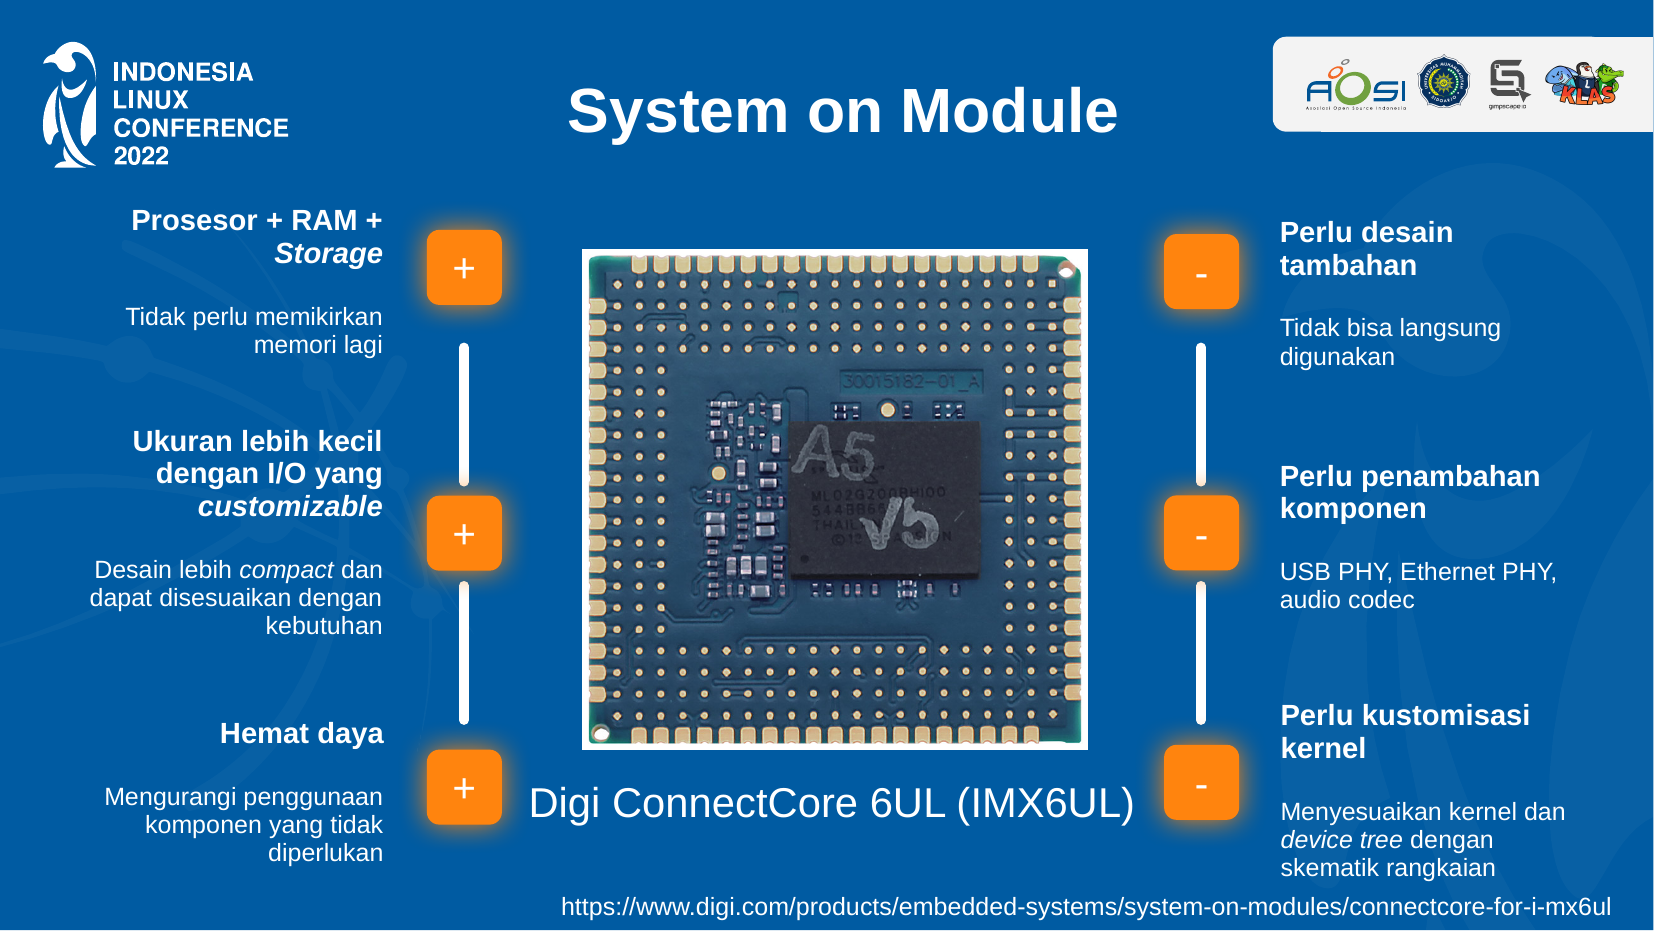

# System on Module
Prosesor + RAM + Storage
Tidak perlu memikirkan memori lagi
Perlu desain tambahan
Tidak bisa langsung digunakan
+
-
Ukuran lebih kecil dengan I/O yang customizable
Desain lebih compact dan dapat disesuaikan dengan kebutuhan
Perlu penambahan komponen
USB PHY, Ethernet PHY, audio codec
-
+
Perlu kustomisasi kernel
Menyesuaikan kernel dan device tree dengan skematik rangkaian
Hemat daya
Mengurangi penggunaan komponen yang tidak diperlukan
-
+
Digi ConnectCore 6UL (IMX6UL)
https://www.digi.com/products/embedded-systems/system-on-modules/connectcore-for-i-mx6ul